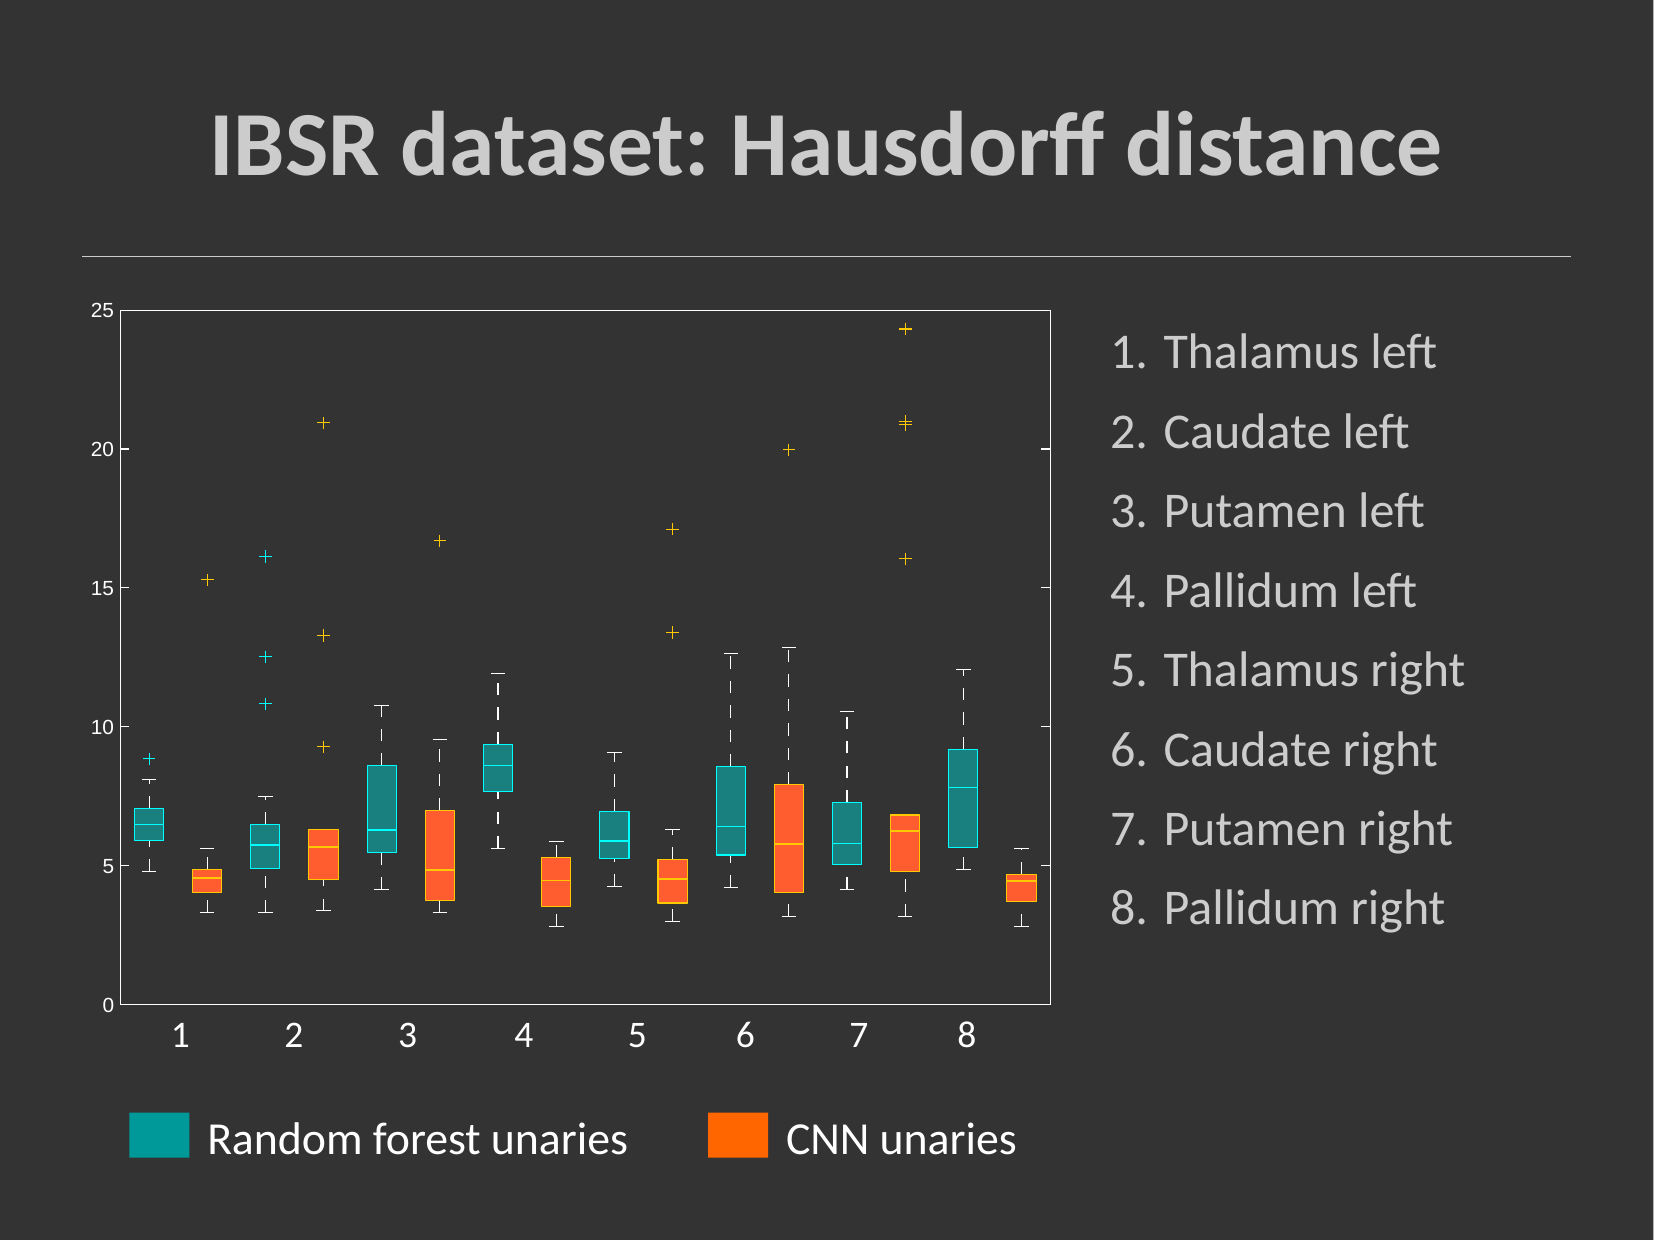

# IBSR dataset: Hausdorff distance
Thalamus left
Caudate left
Putamen left
Pallidum left
Thalamus right
Caudate right
Putamen right
Pallidum right
CNN unaries
Random forest unaries